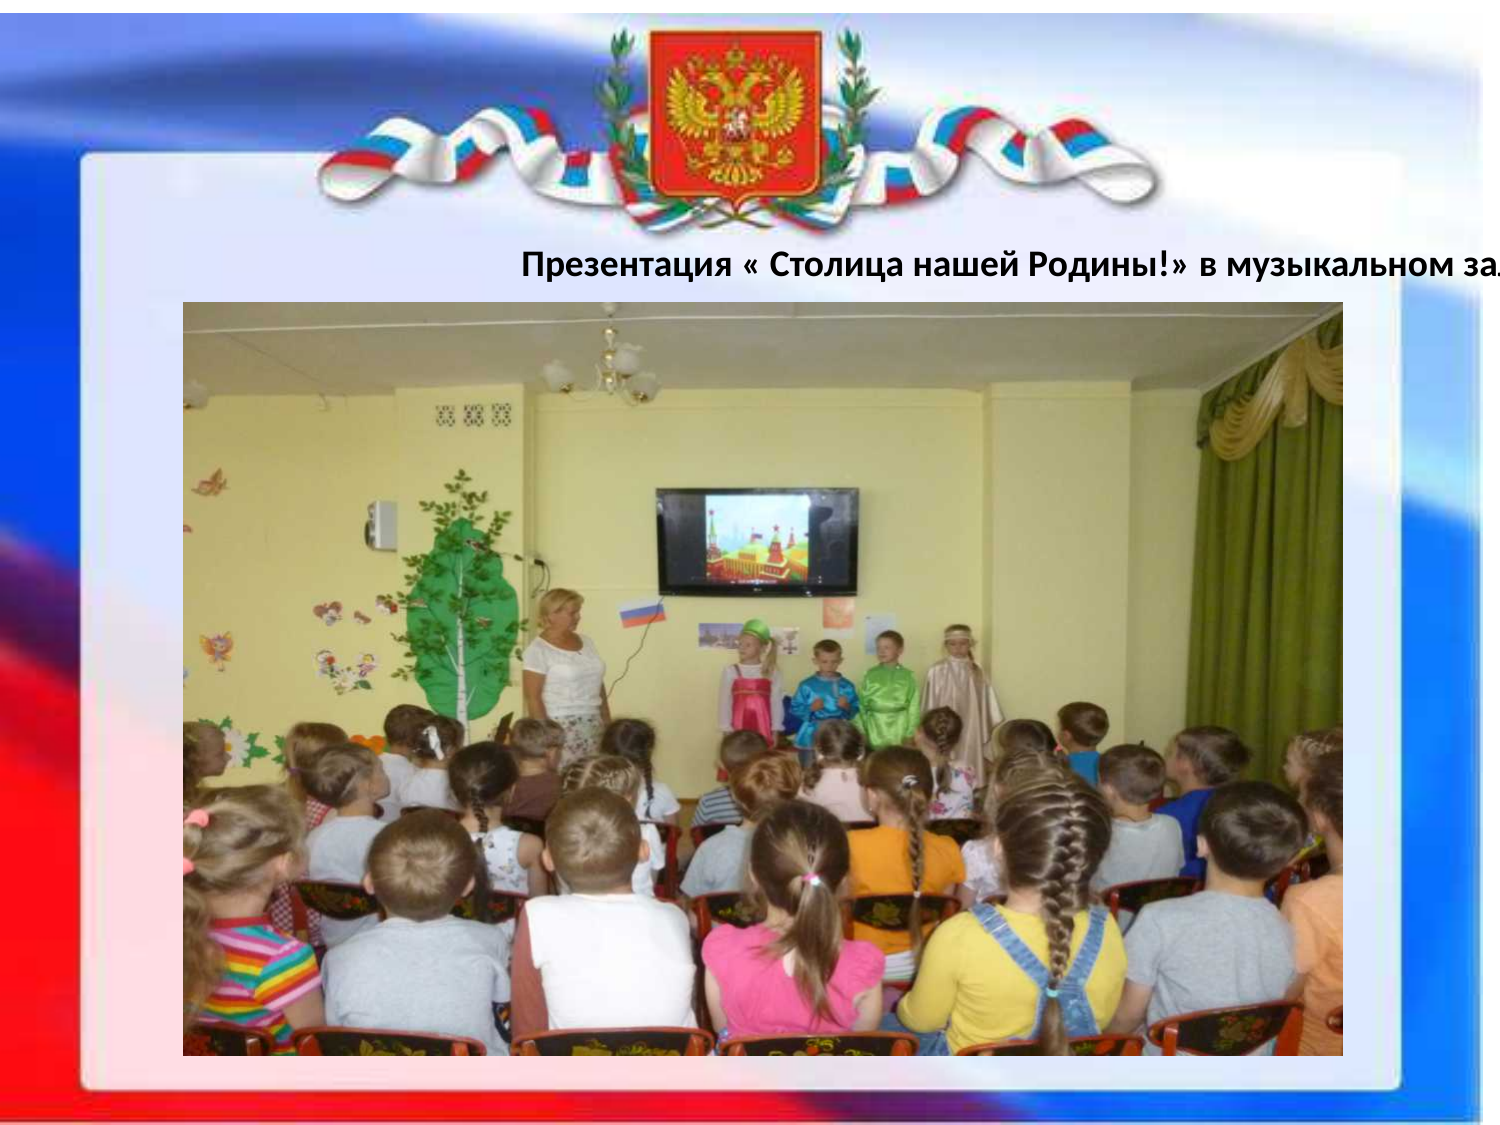

Презентация « Столица нашей Родины!» в музыкальном зале